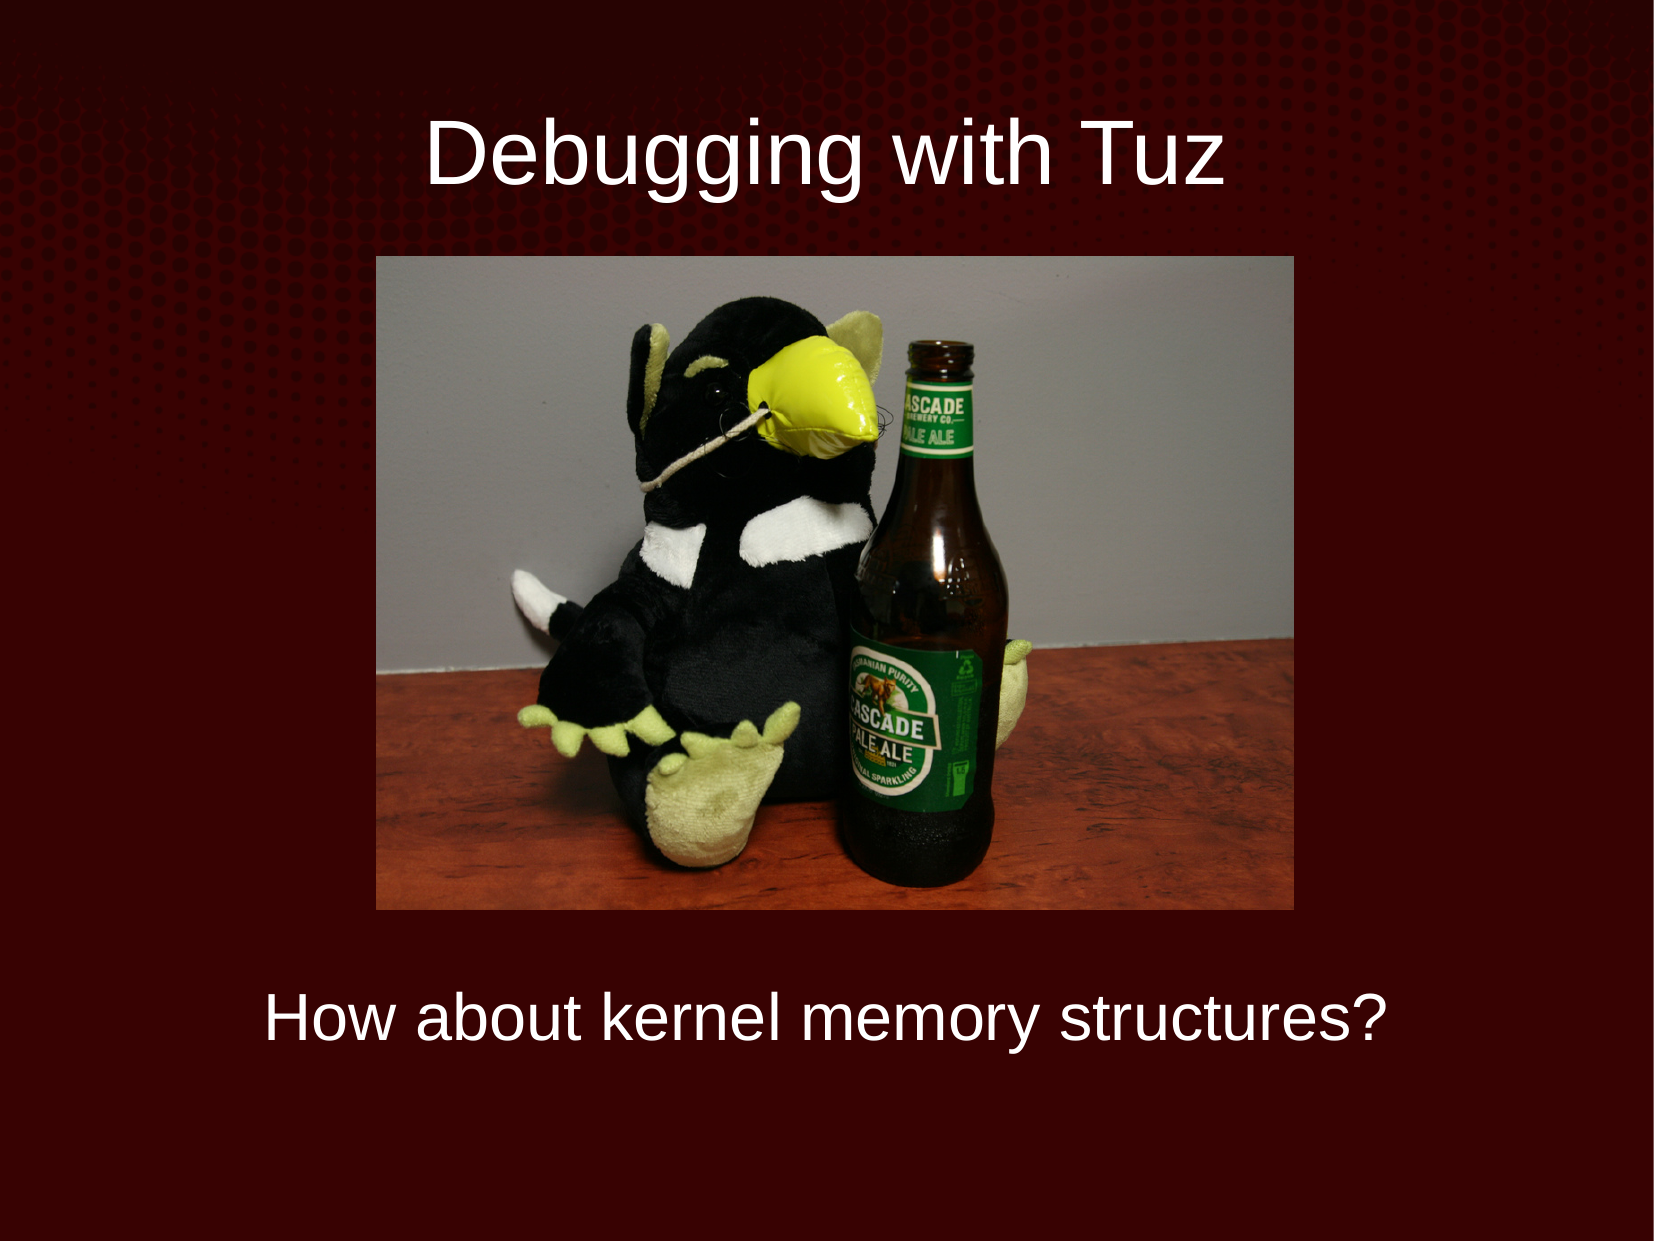

# Debugging with Tuz
How about kernel memory structures?